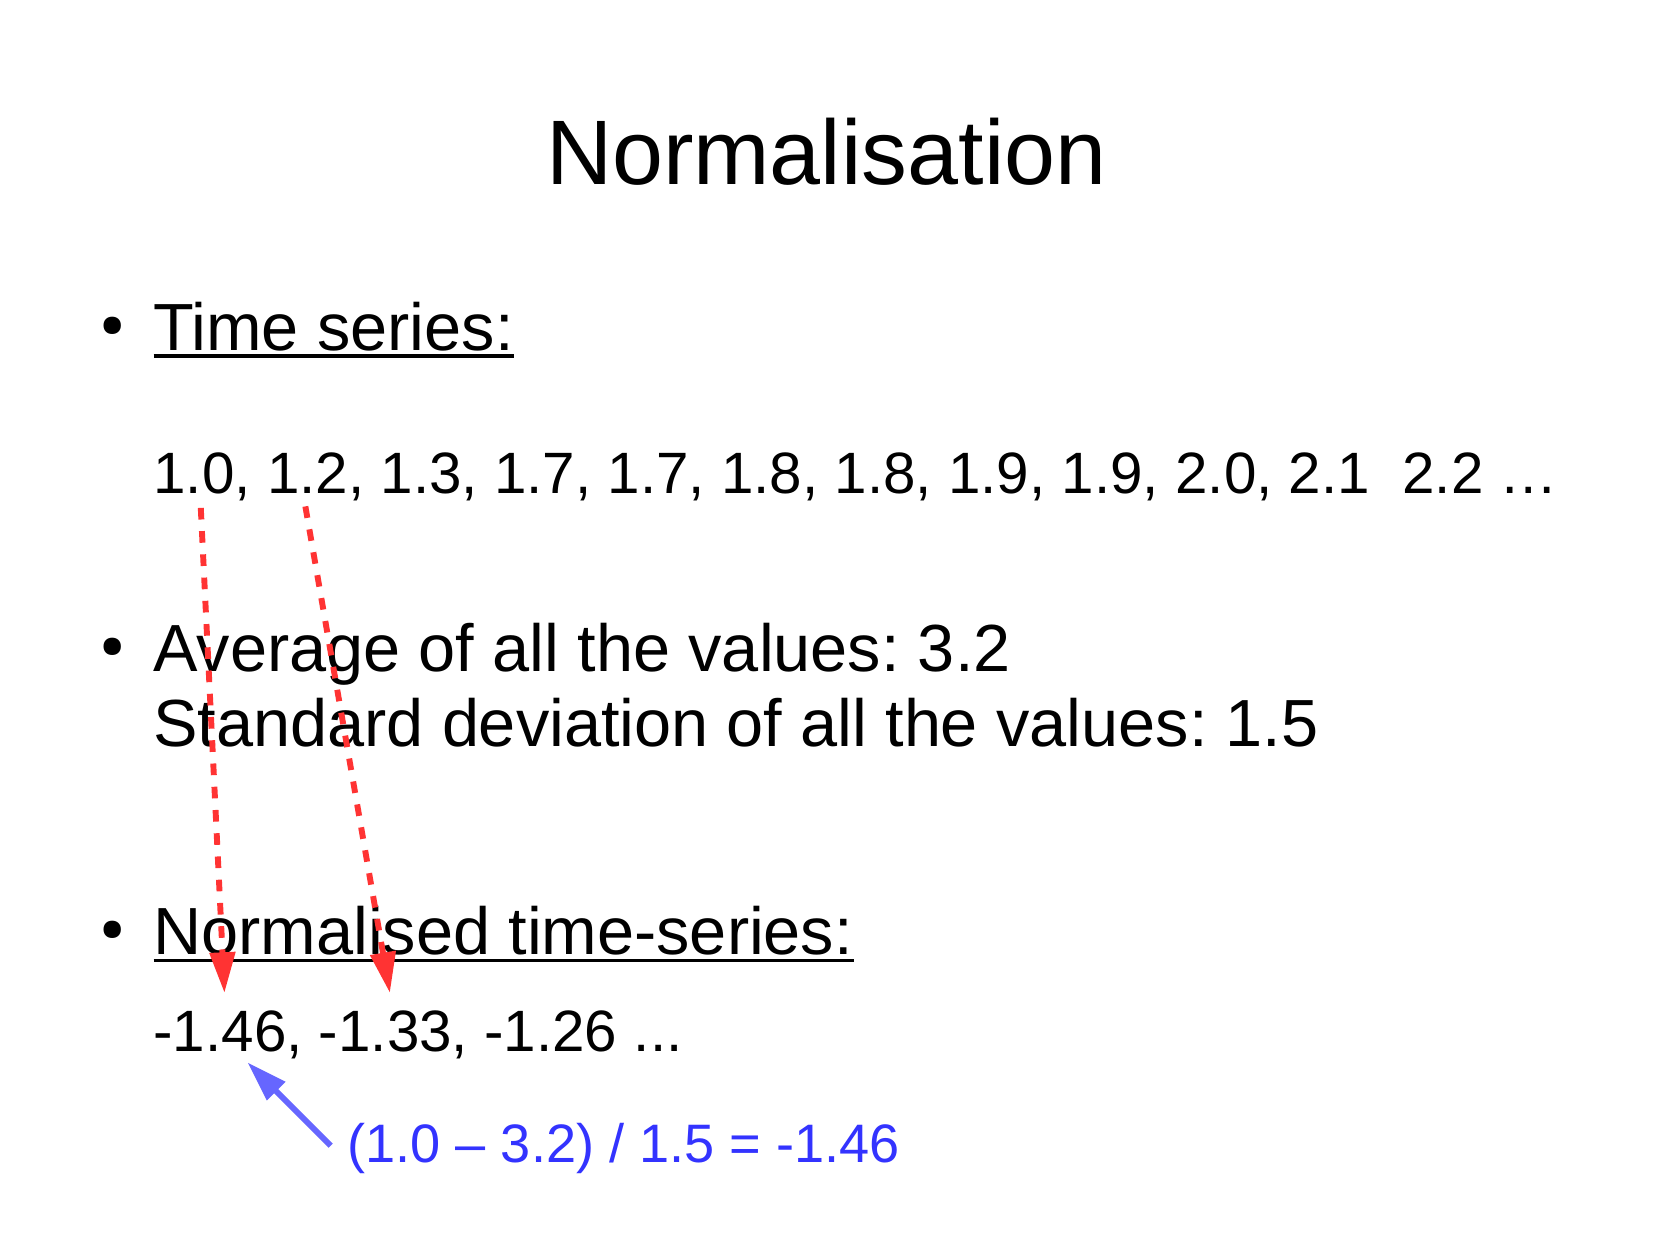

# Normalisation
Time series:
1.0, 1.2, 1.3, 1.7, 1.7, 1.8, 1.8, 1.9, 1.9, 2.0, 2.1 2.2 …
Average of all the values: 3.2
Standard deviation of all the values: 1.5
Normalised time-series:
-1.46, -1.33, -1.26 ...
(1.0 – 3.2) / 1.5 = -1.46